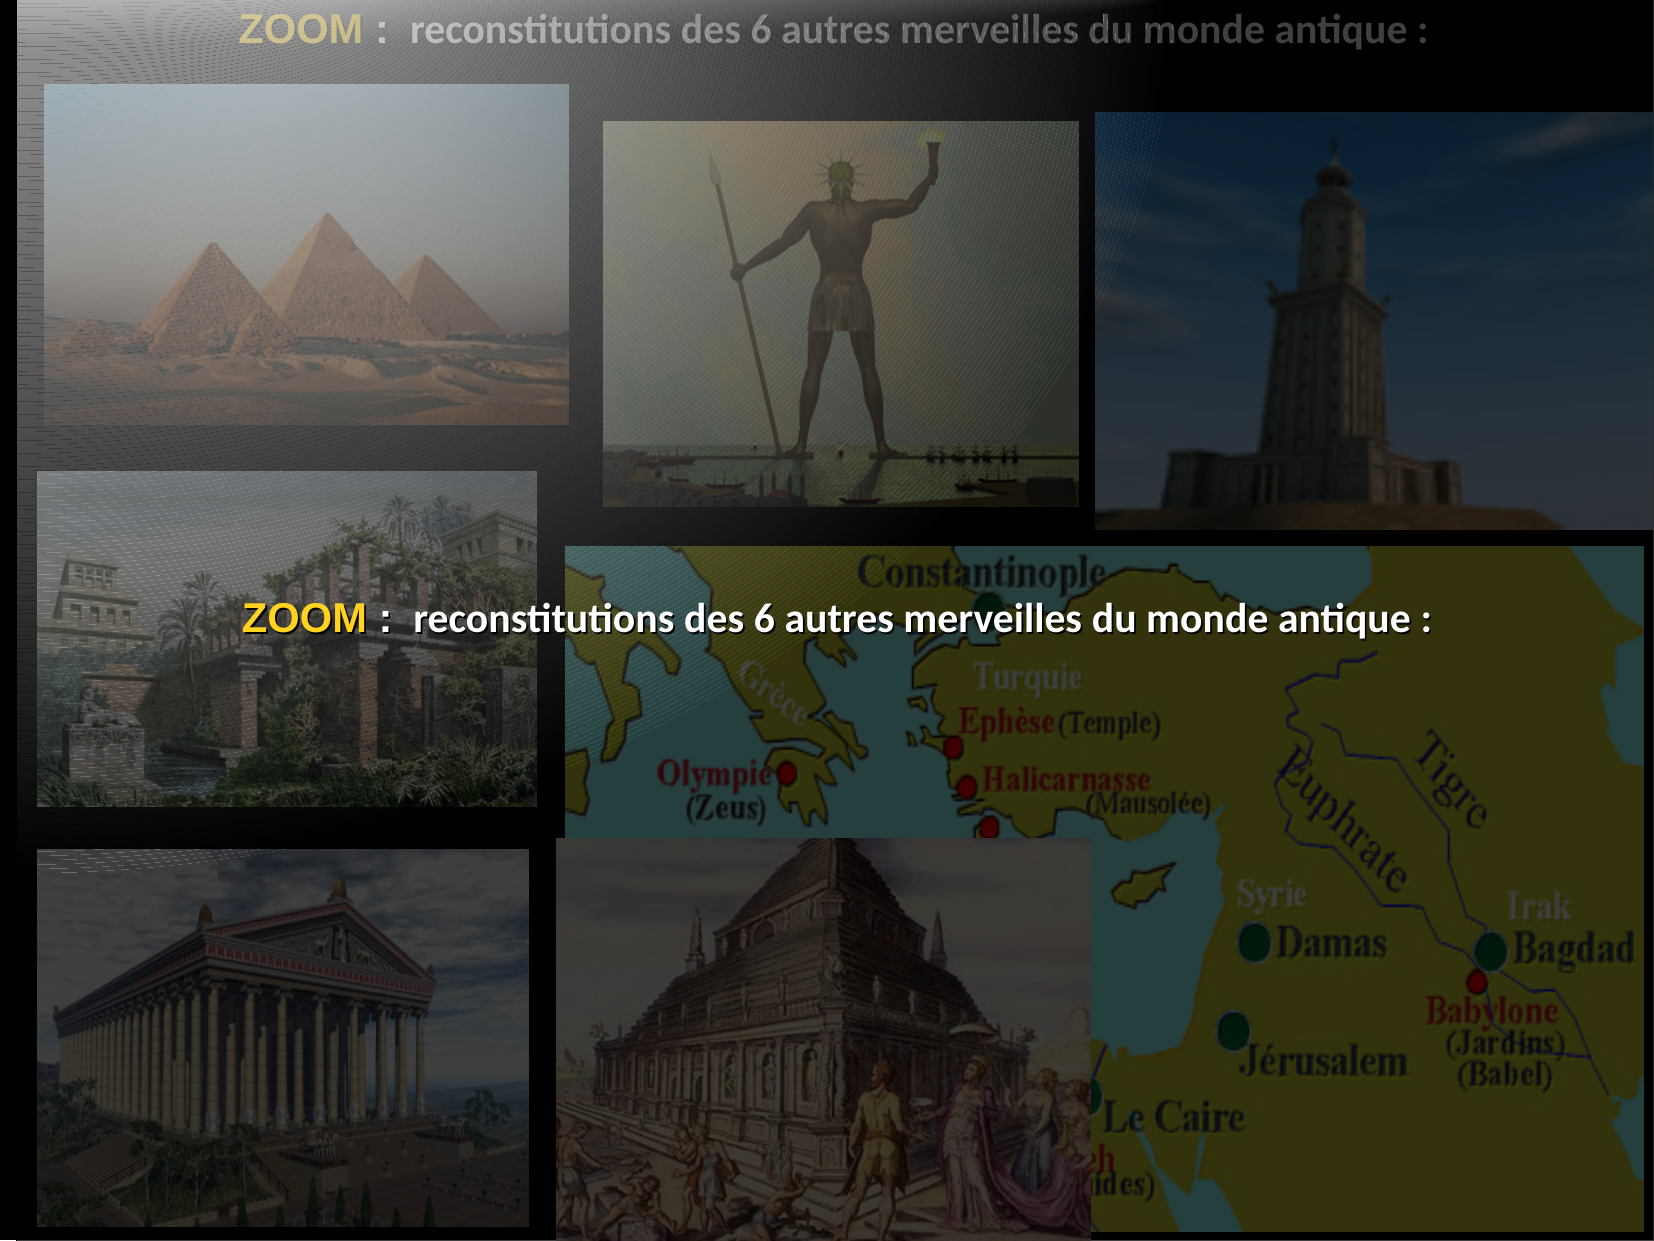

ZOOM : reconstitutions des 6 autres merveilles du monde antique :
ZOOM : reconstitutions des 6 autres merveilles du monde antique :